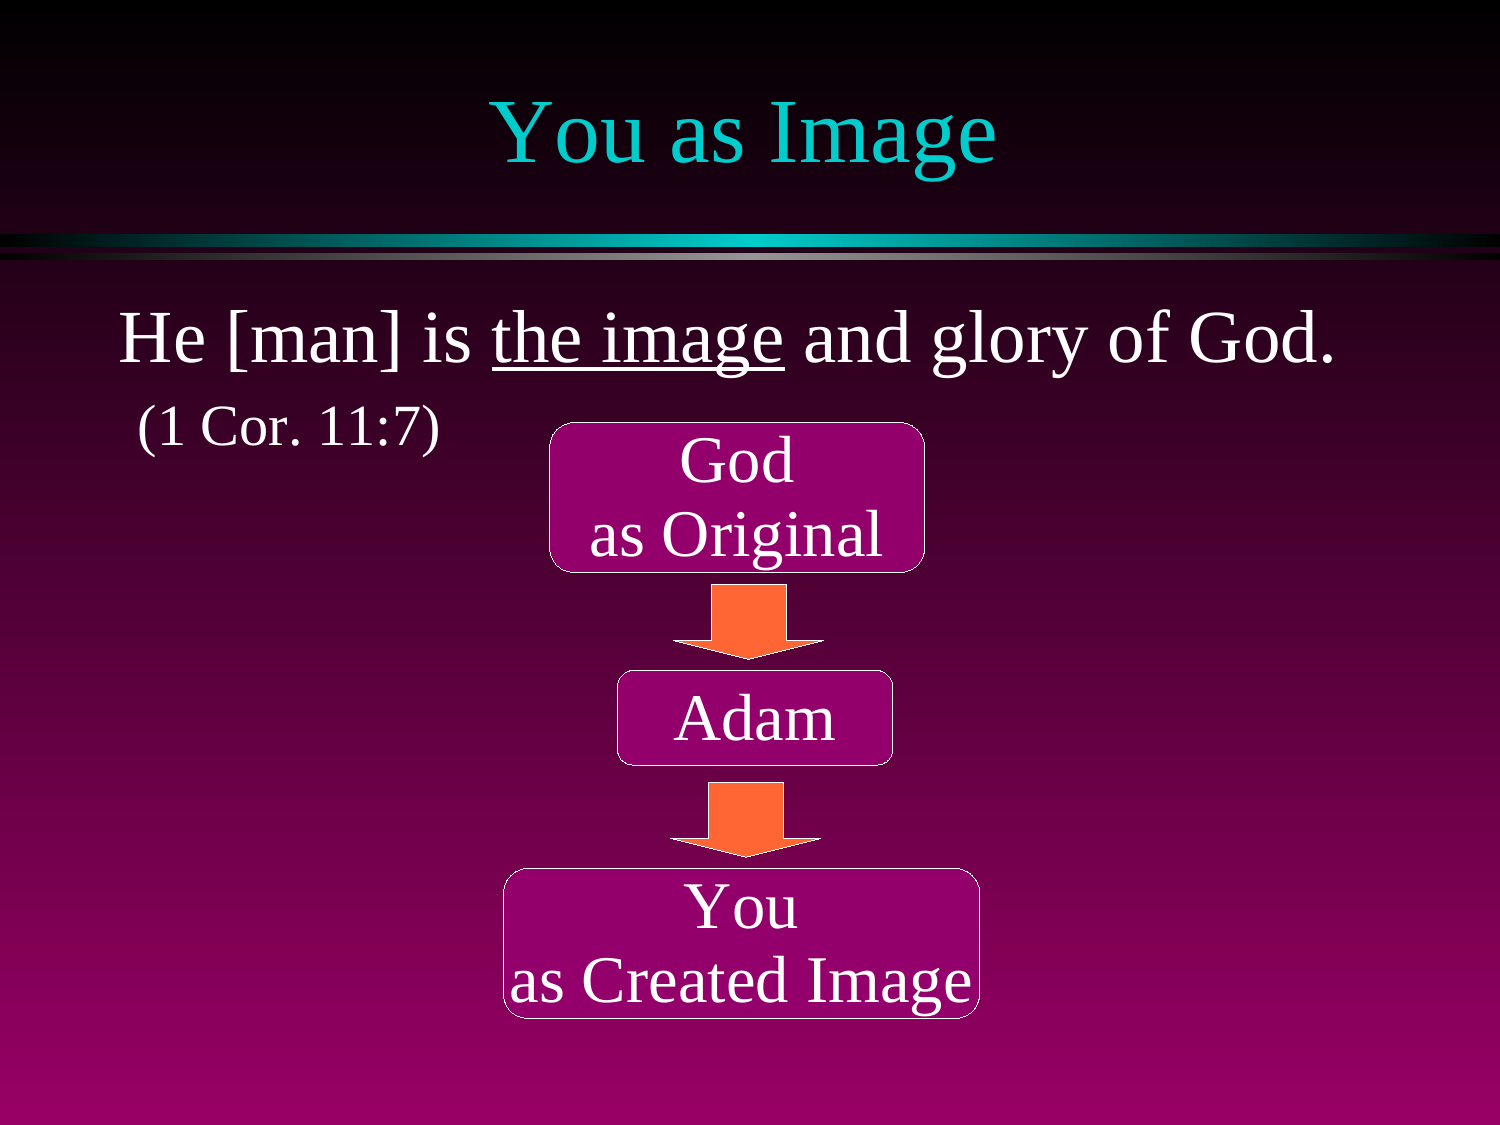

# You as Image
He [man] is the image and glory of God. (1 Cor. 11:7)
God
as Original
Adam
You
as Created Image